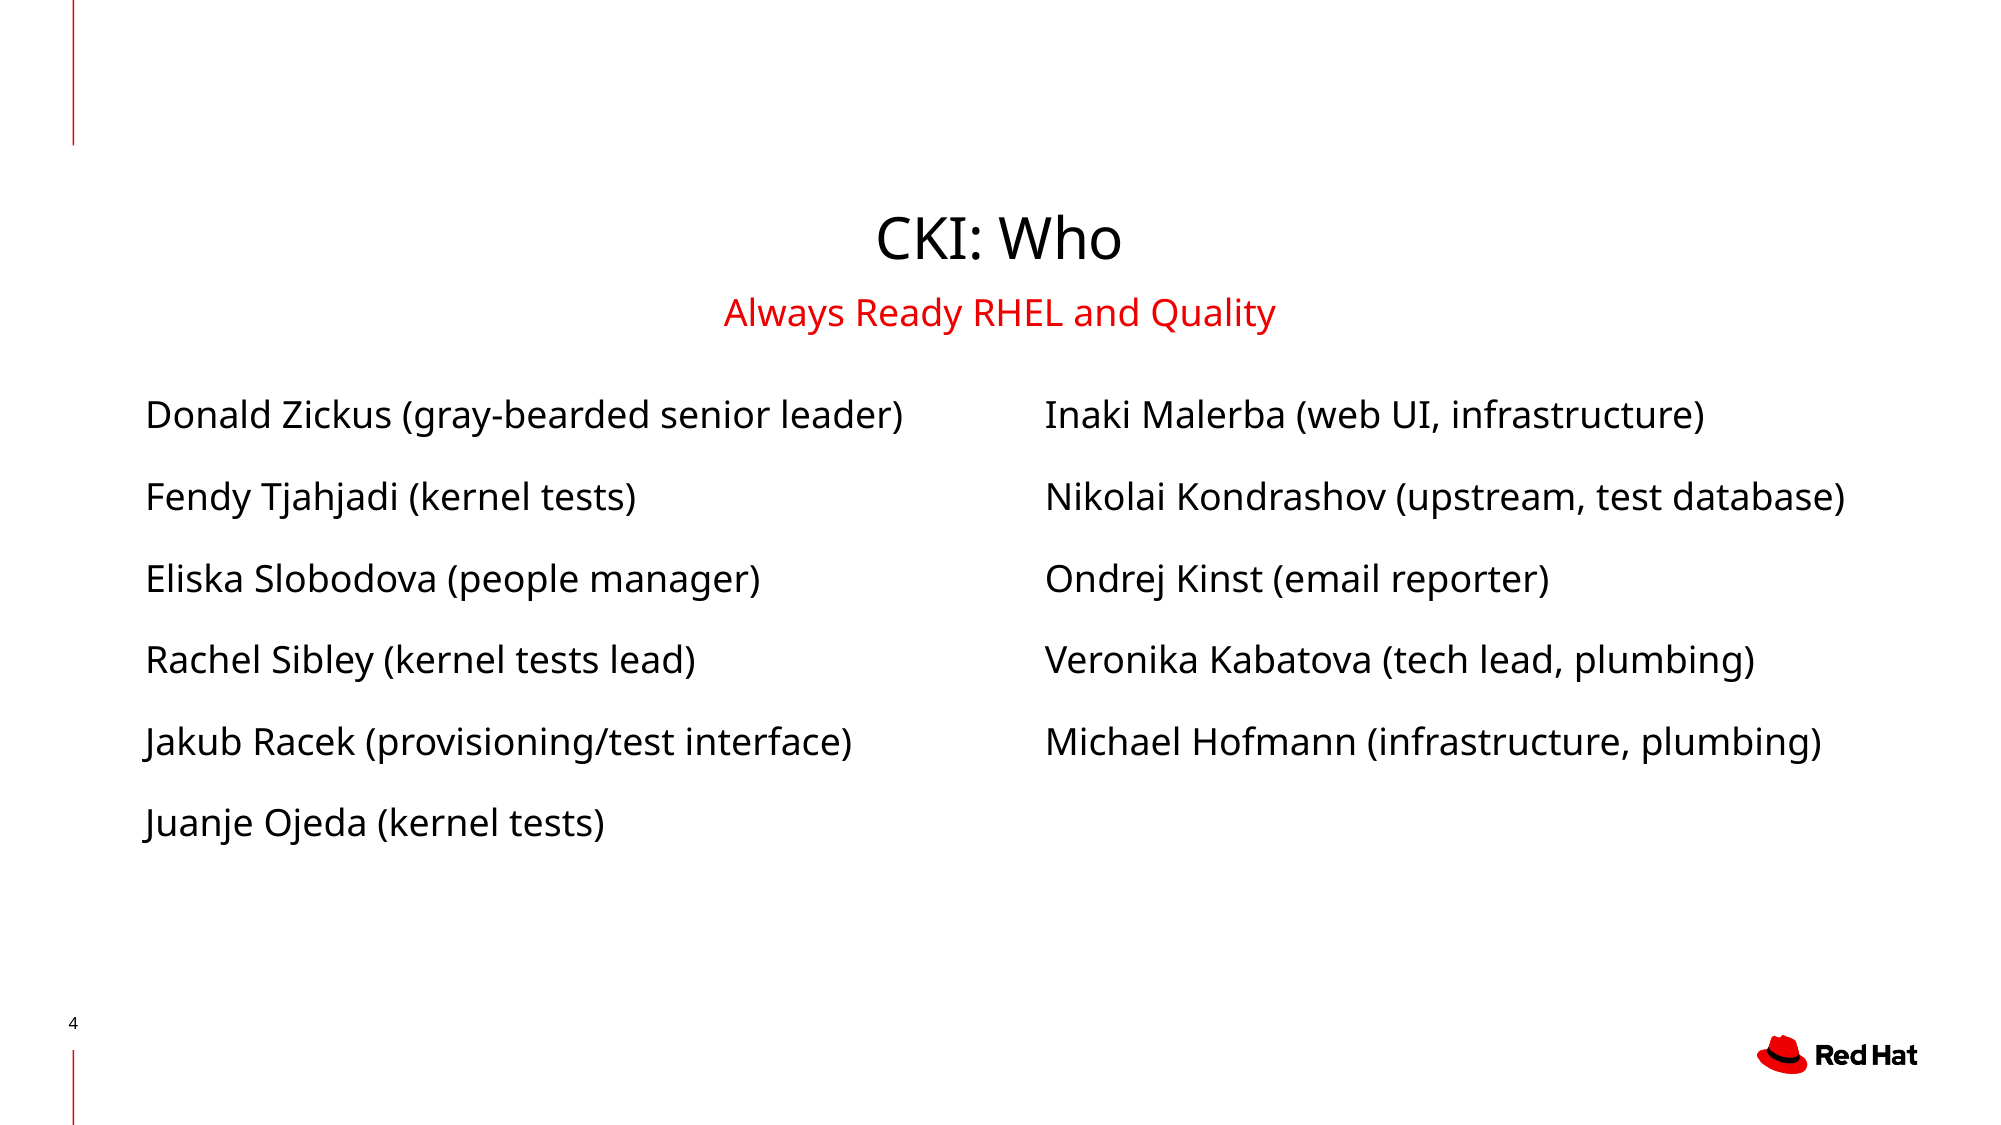

CKI: Who
Always Ready RHEL and Quality
Donald Zickus (gray-bearded senior leader)
Fendy Tjahjadi (kernel tests)
Eliska Slobodova (people manager)
Rachel Sibley (kernel tests lead)
Jakub Racek (provisioning/test interface)
Juanje Ojeda (kernel tests)
Inaki Malerba (web UI, infrastructure)
Nikolai Kondrashov (upstream, test database)
Ondrej Kinst (email reporter)
Veronika Kabatova (tech lead, plumbing)
Michael Hofmann (infrastructure, plumbing)
#